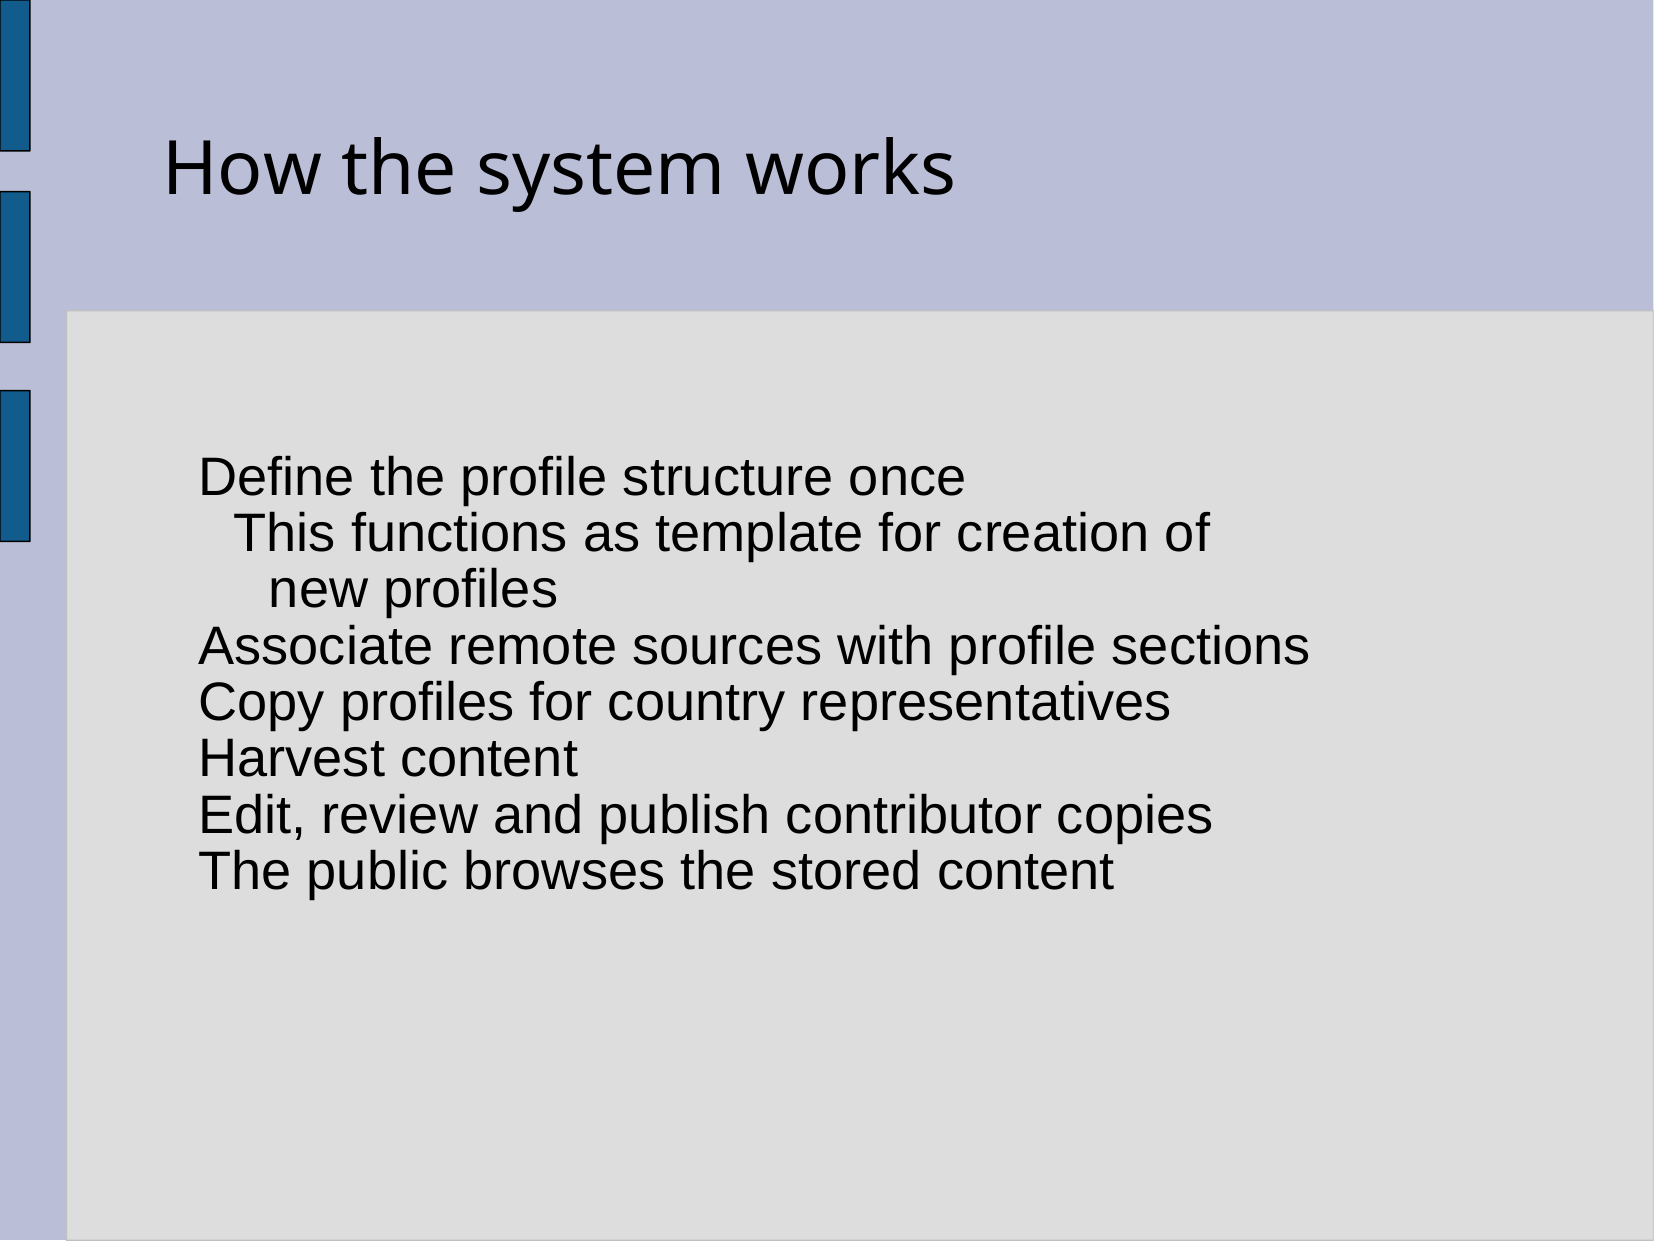

How the system works
Define the profile structure once
This functions as template for creation of
new profiles
Associate remote sources with profile sections
Copy profiles for country representatives
Harvest content
Edit, review and publish contributor copies
The public browses the stored content